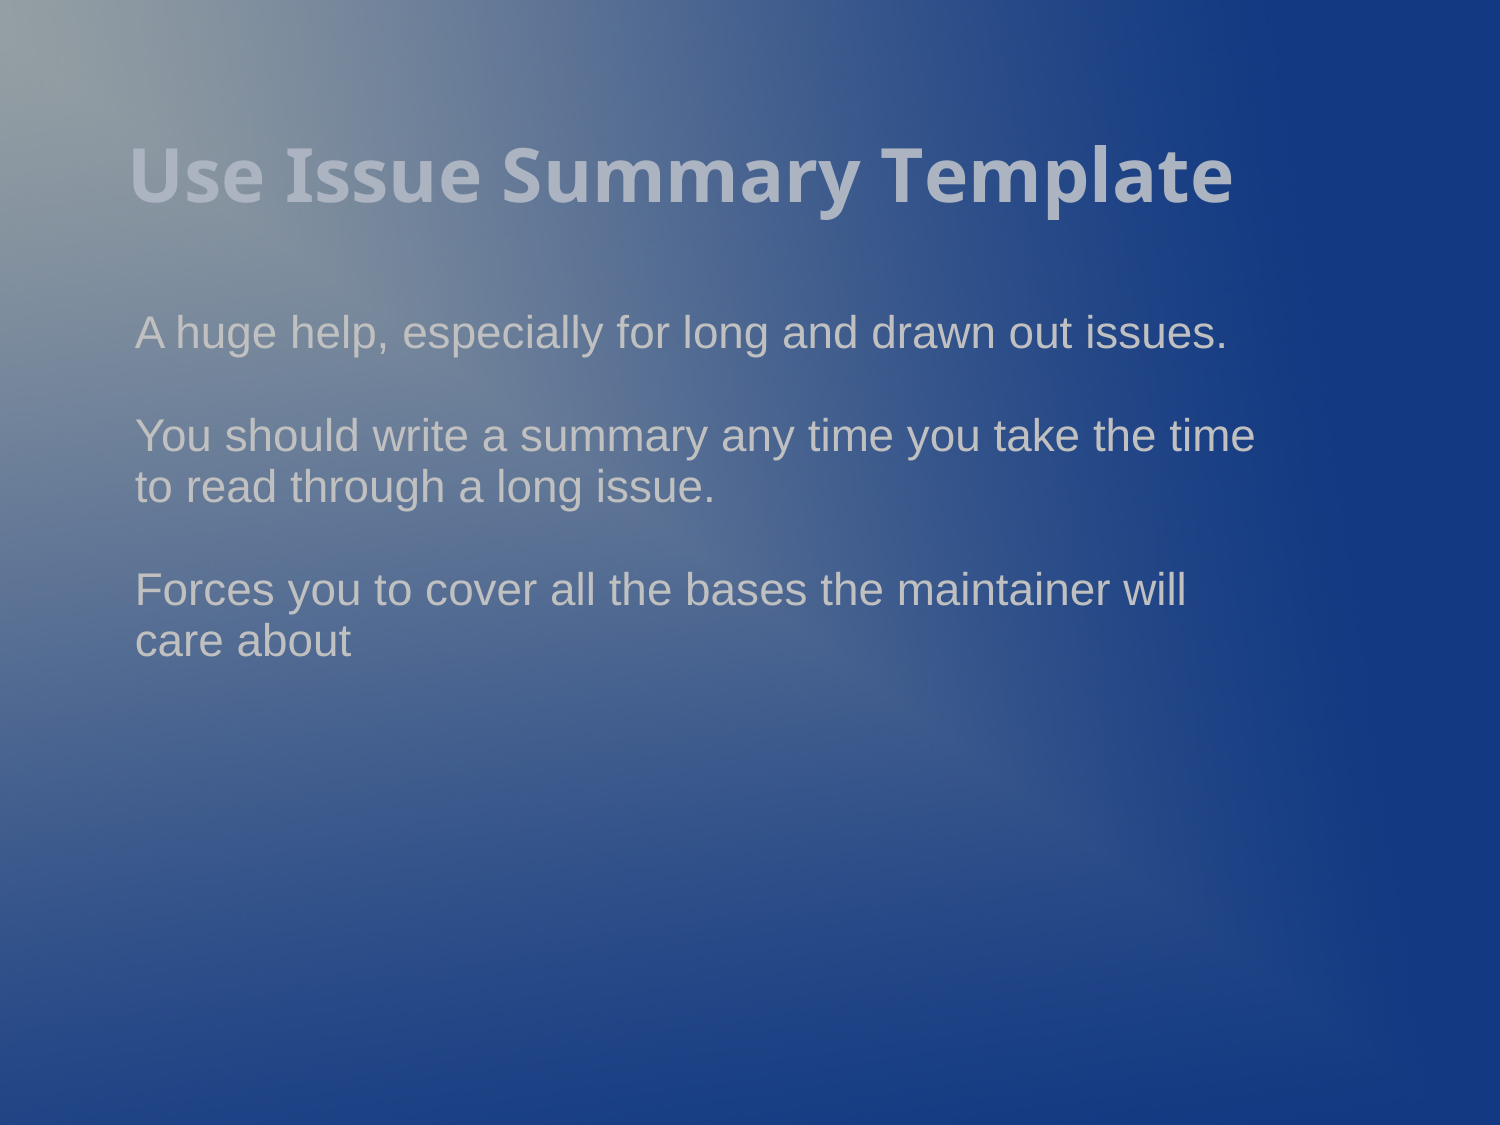

# Use Issue Summary Template
A huge help, especially for long and drawn out issues.
You should write a summary any time you take the time to read through a long issue.
Forces you to cover all the bases the maintainer will care about